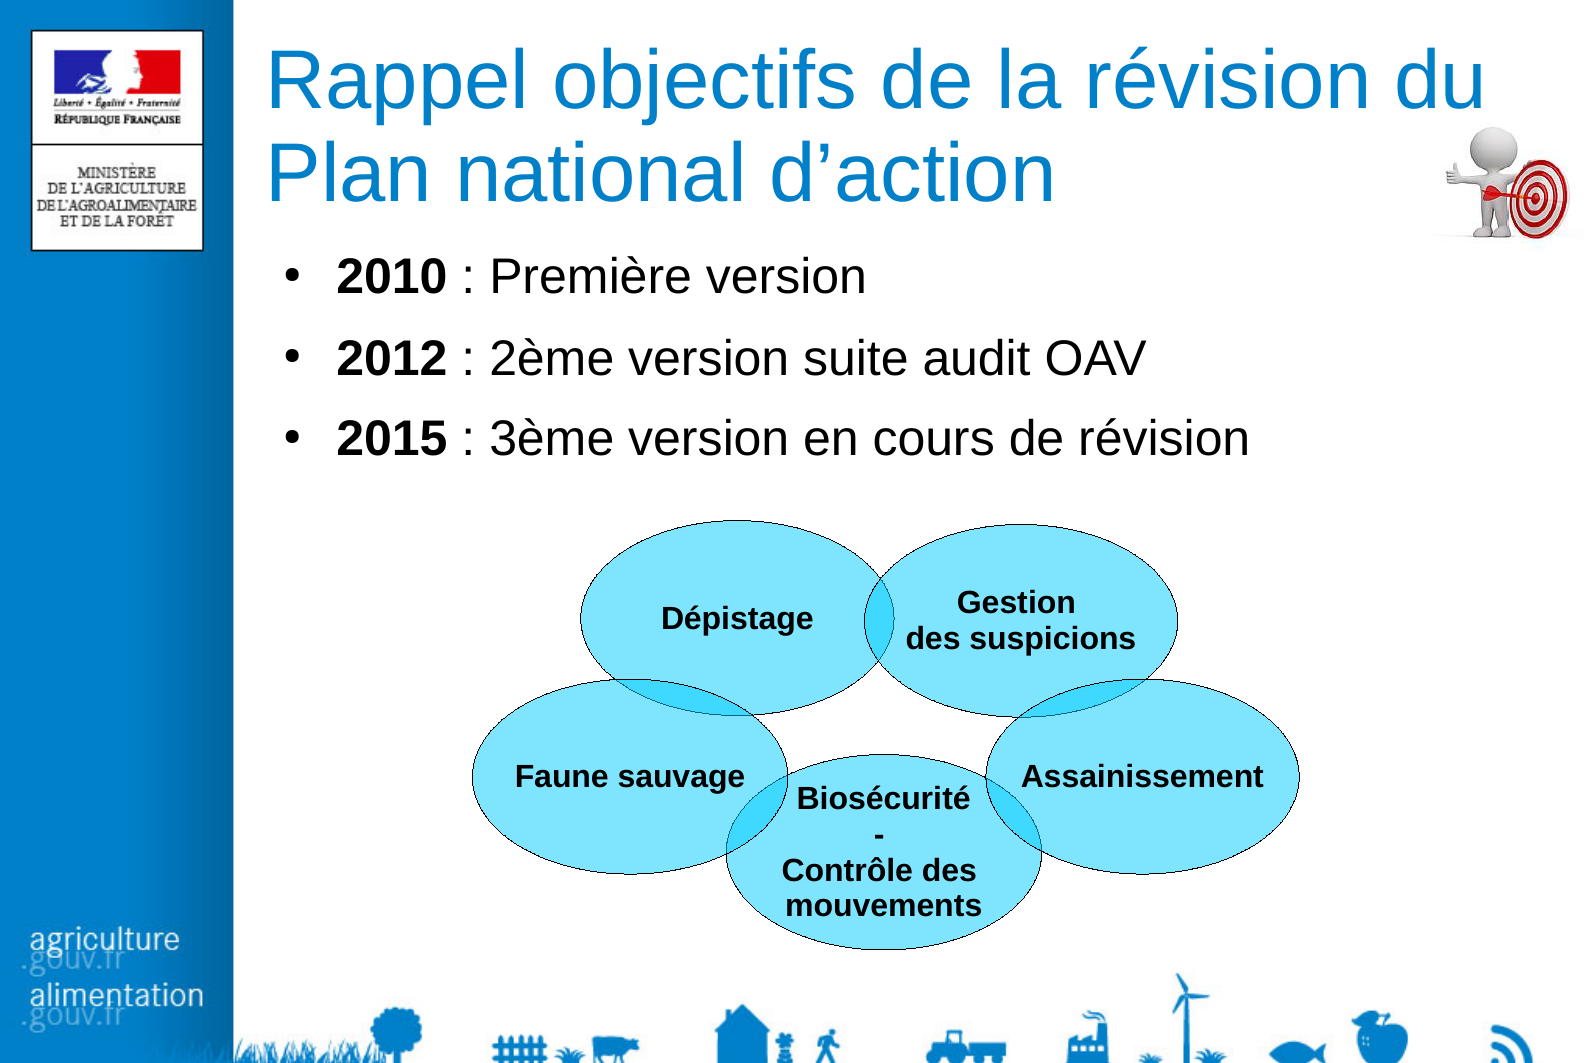

# Rappel objectifs de la révision du Plan national d’action
2010 : Première version
2012 : 2ème version suite audit OAV
2015 : 3ème version en cours de révision
Dépistage
Gestion
des suspicions
Faune sauvage
Assainissement
Biosécurité
-
Contrôle des
mouvements